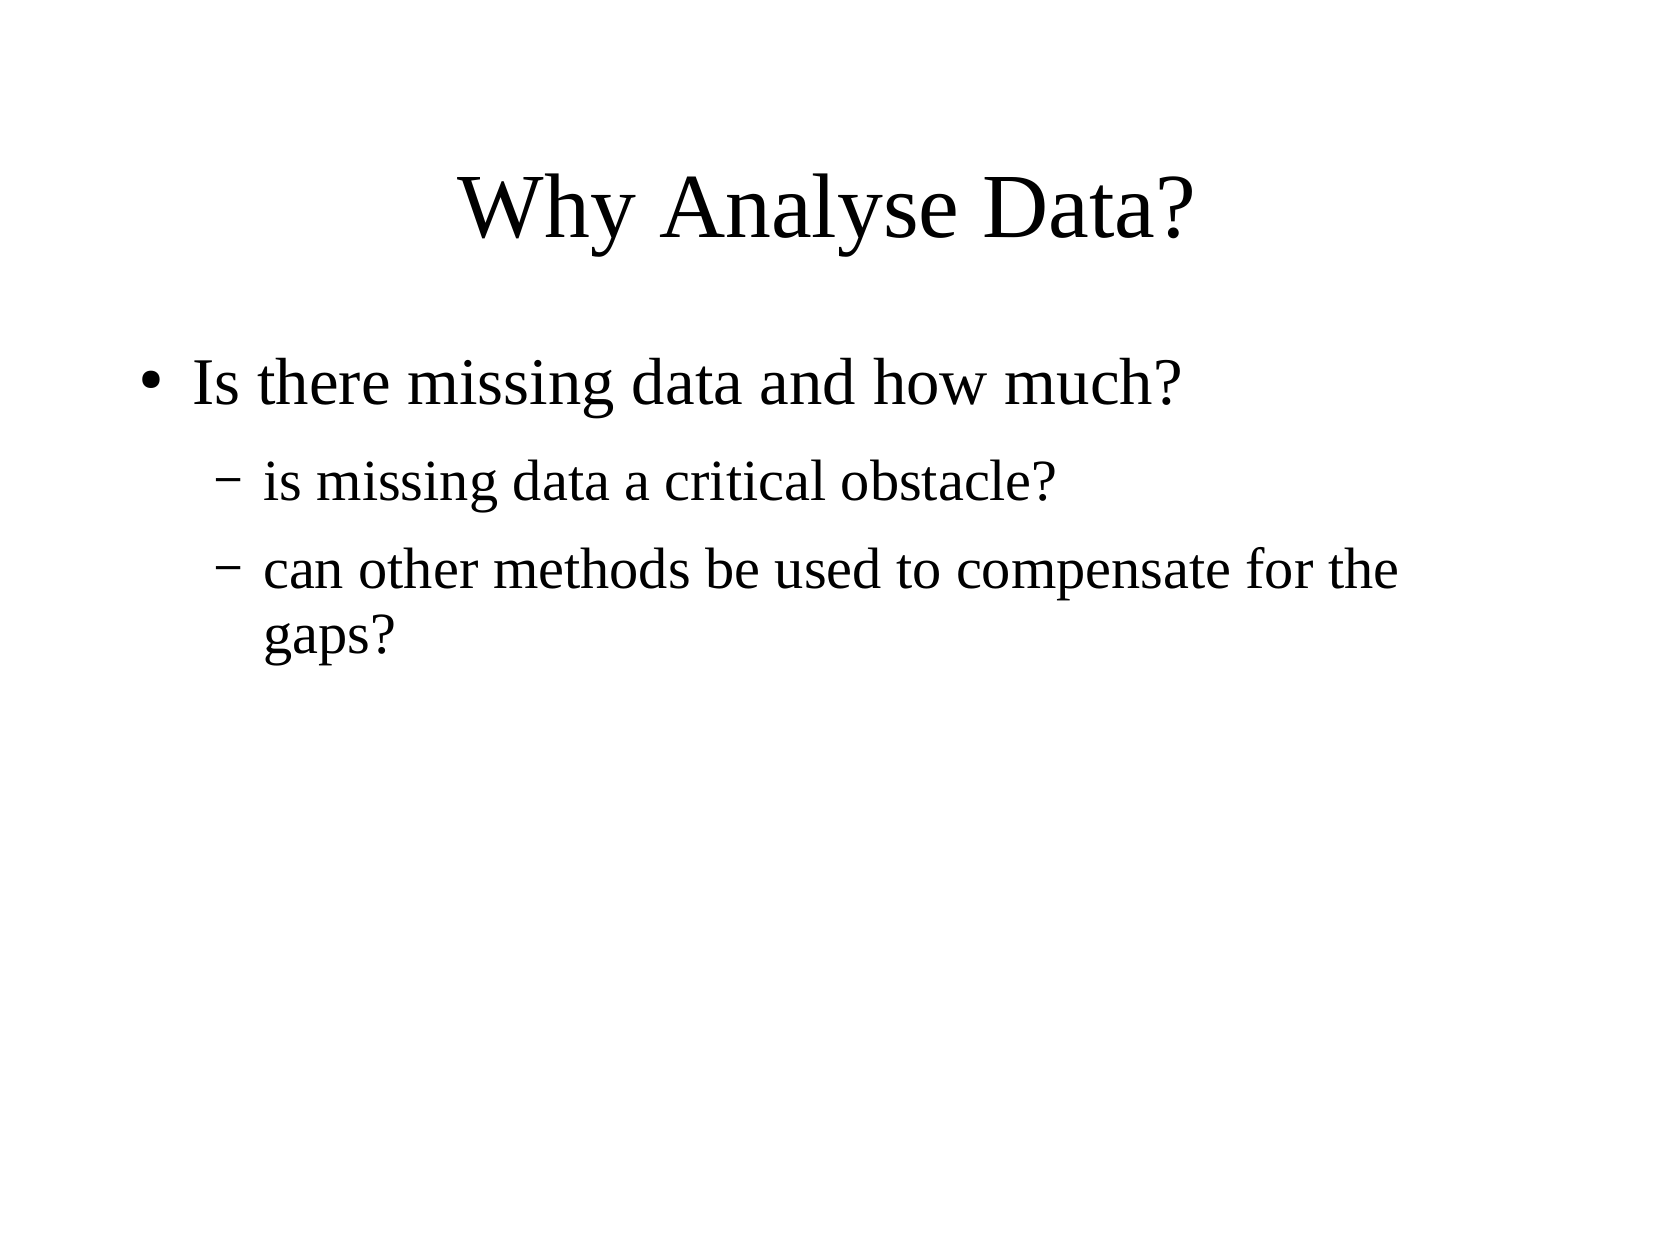

# Why Analyse Data?
Is there missing data and how much?
is missing data a critical obstacle?
can other methods be used to compensate for the gaps?